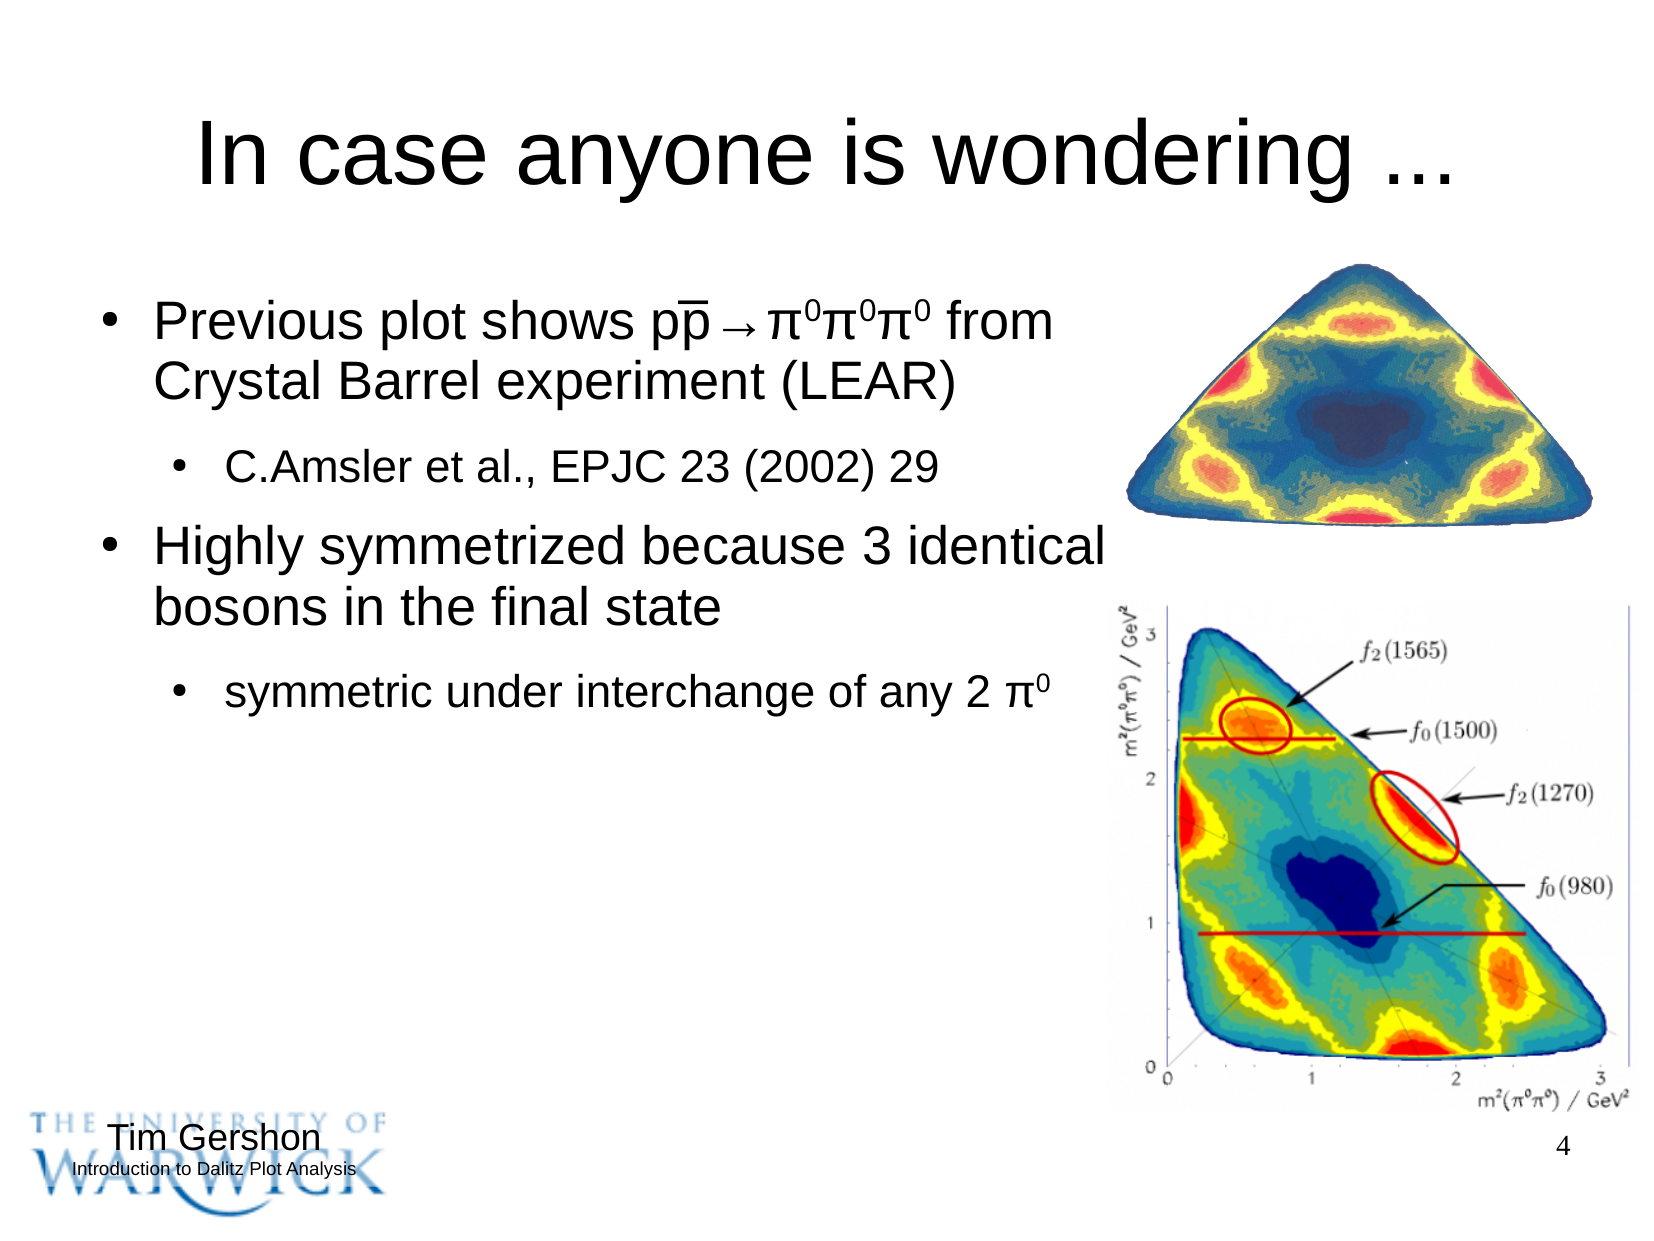

# In case anyone is wondering ...
–
Previous plot shows pp→π0π0π0 from Crystal Barrel experiment (LEAR)
C.Amsler et al., EPJC 23 (2002) 29
Highly symmetrized because 3 identical bosons in the final state
symmetric under interchange of any 2 π0
Tim Gershon
Introduction to Dalitz Plot Analysis
4